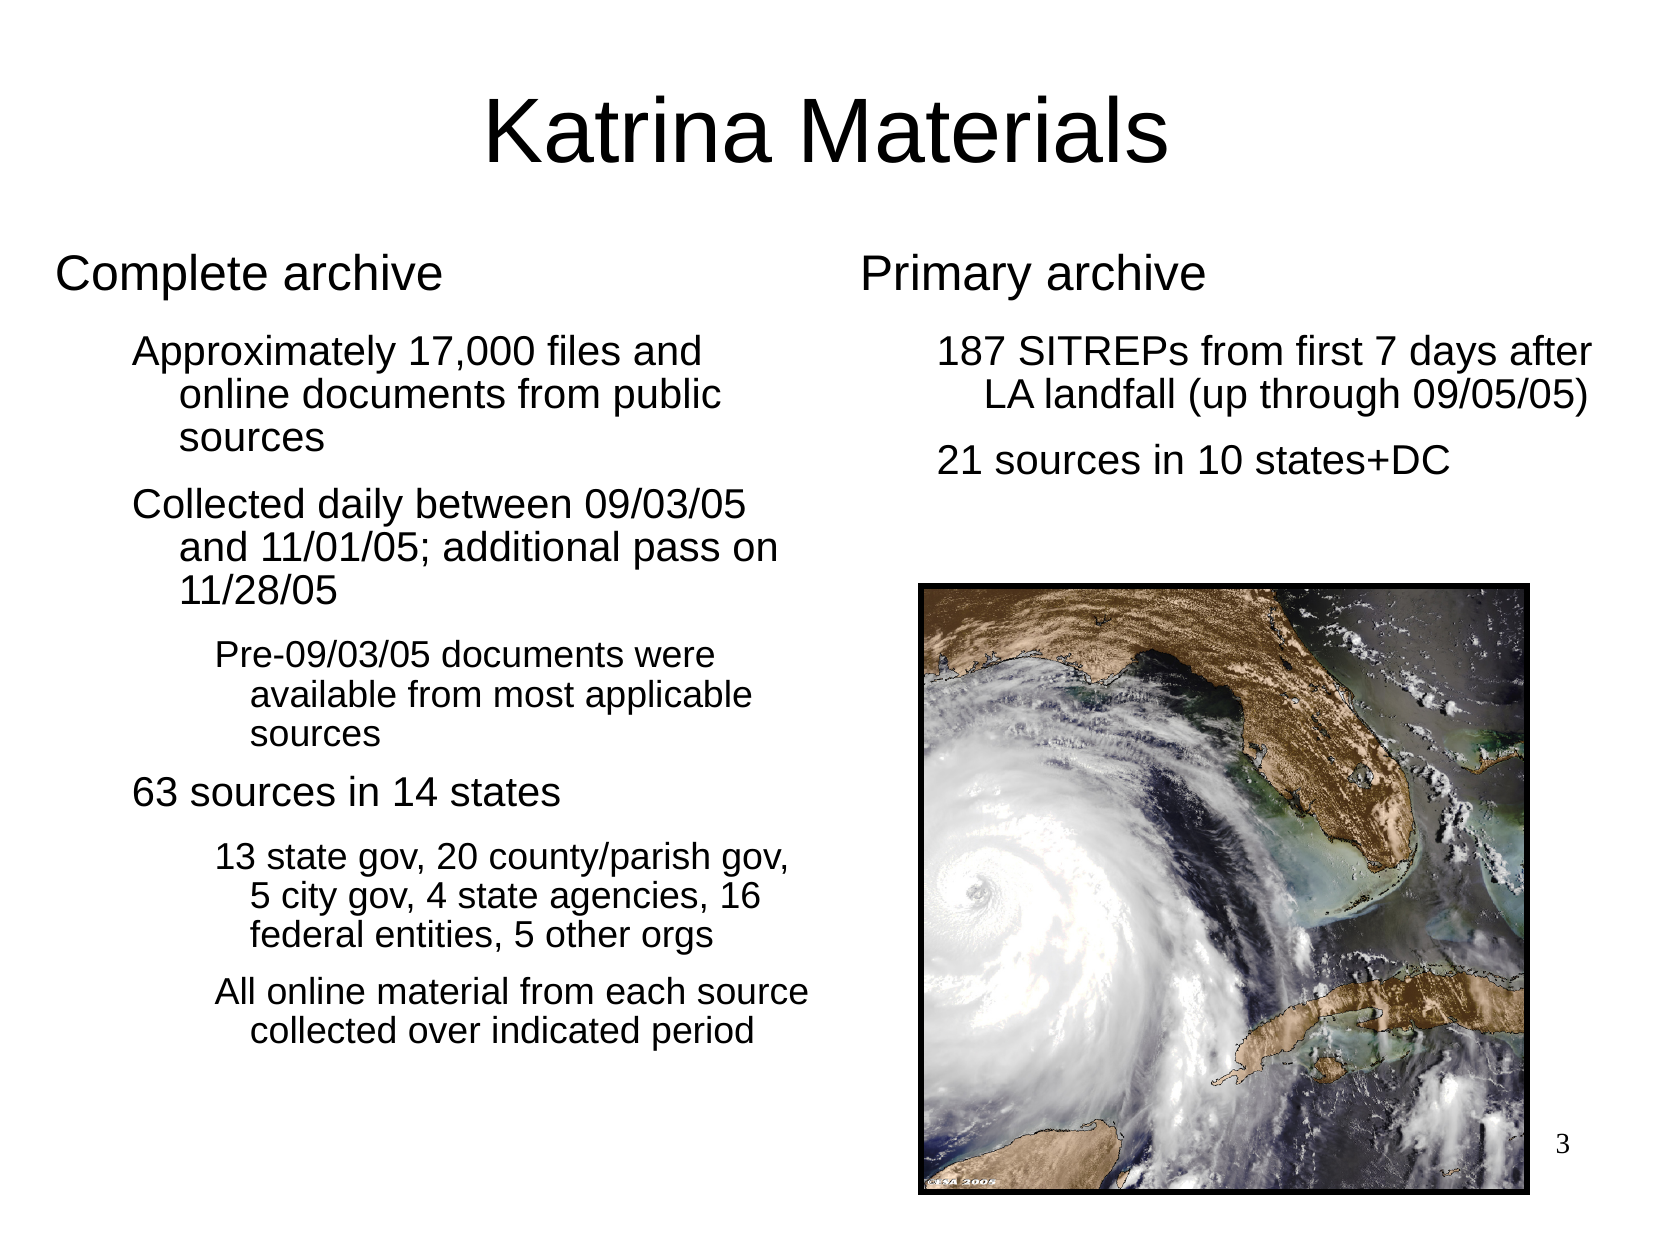

# Katrina Materials
Complete archive
Approximately 17,000 files and online documents from public sources
Collected daily between 09/03/05 and 11/01/05; additional pass on 11/28/05
Pre-09/03/05 documents were available from most applicable sources
63 sources in 14 states
13 state gov, 20 county/parish gov, 5 city gov, 4 state agencies, 16 federal entities, 5 other orgs
All online material from each source collected over indicated period
Primary archive
187 SITREPs from first 7 days after LA landfall (up through 09/05/05)
21 sources in 10 states+DC